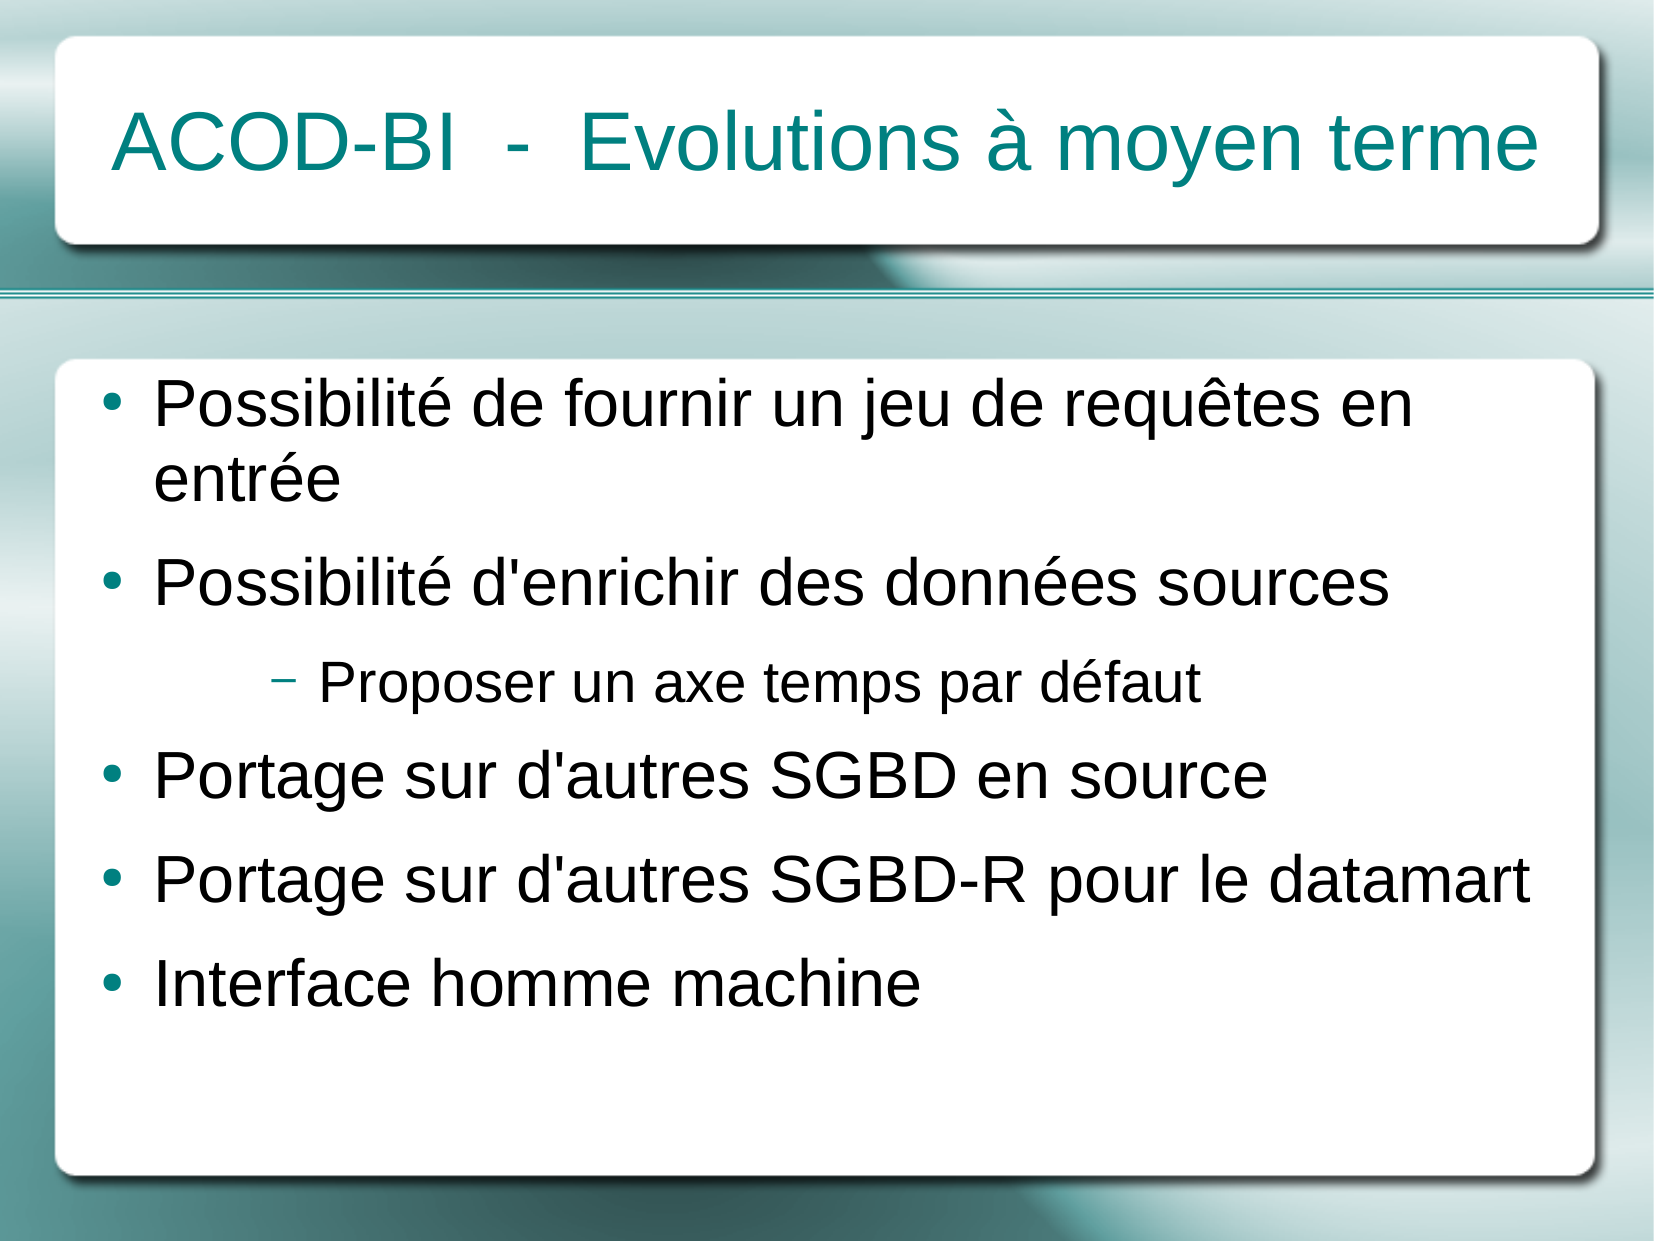

# ACOD-BI - Evolutions à moyen terme
Possibilité de fournir un jeu de requêtes en entrée
Possibilité d'enrichir des données sources
Proposer un axe temps par défaut
Portage sur d'autres SGBD en source
Portage sur d'autres SGBD-R pour le datamart
Interface homme machine